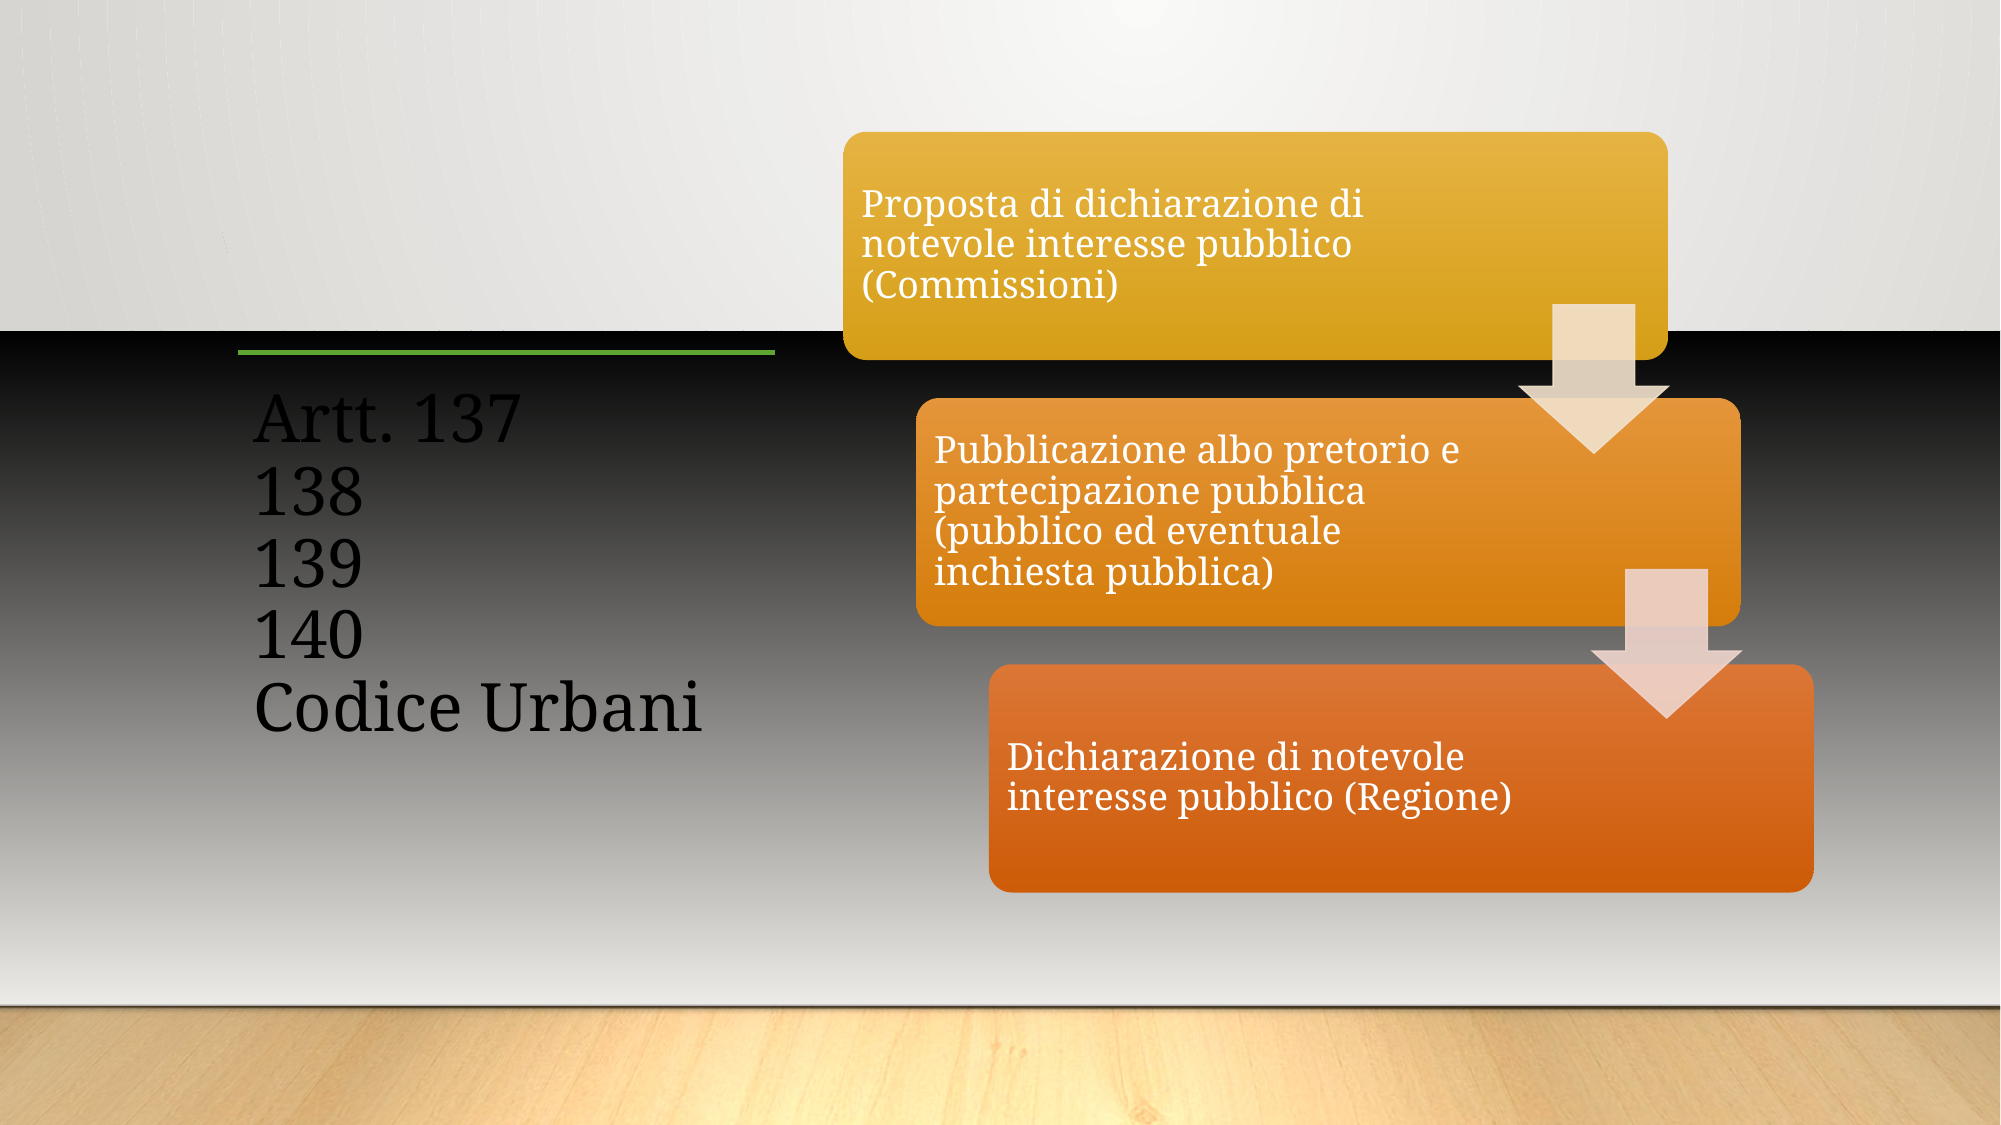

Proposta di dichiarazione di notevole interesse pubblico (Commissioni)
Pubblicazione albo pretorio e partecipazione pubblica (pubblico ed eventuale inchiesta pubblica)
Dichiarazione di notevole interesse pubblico (Regione)
# Artt. 137 138 139 140 Codice Urbani